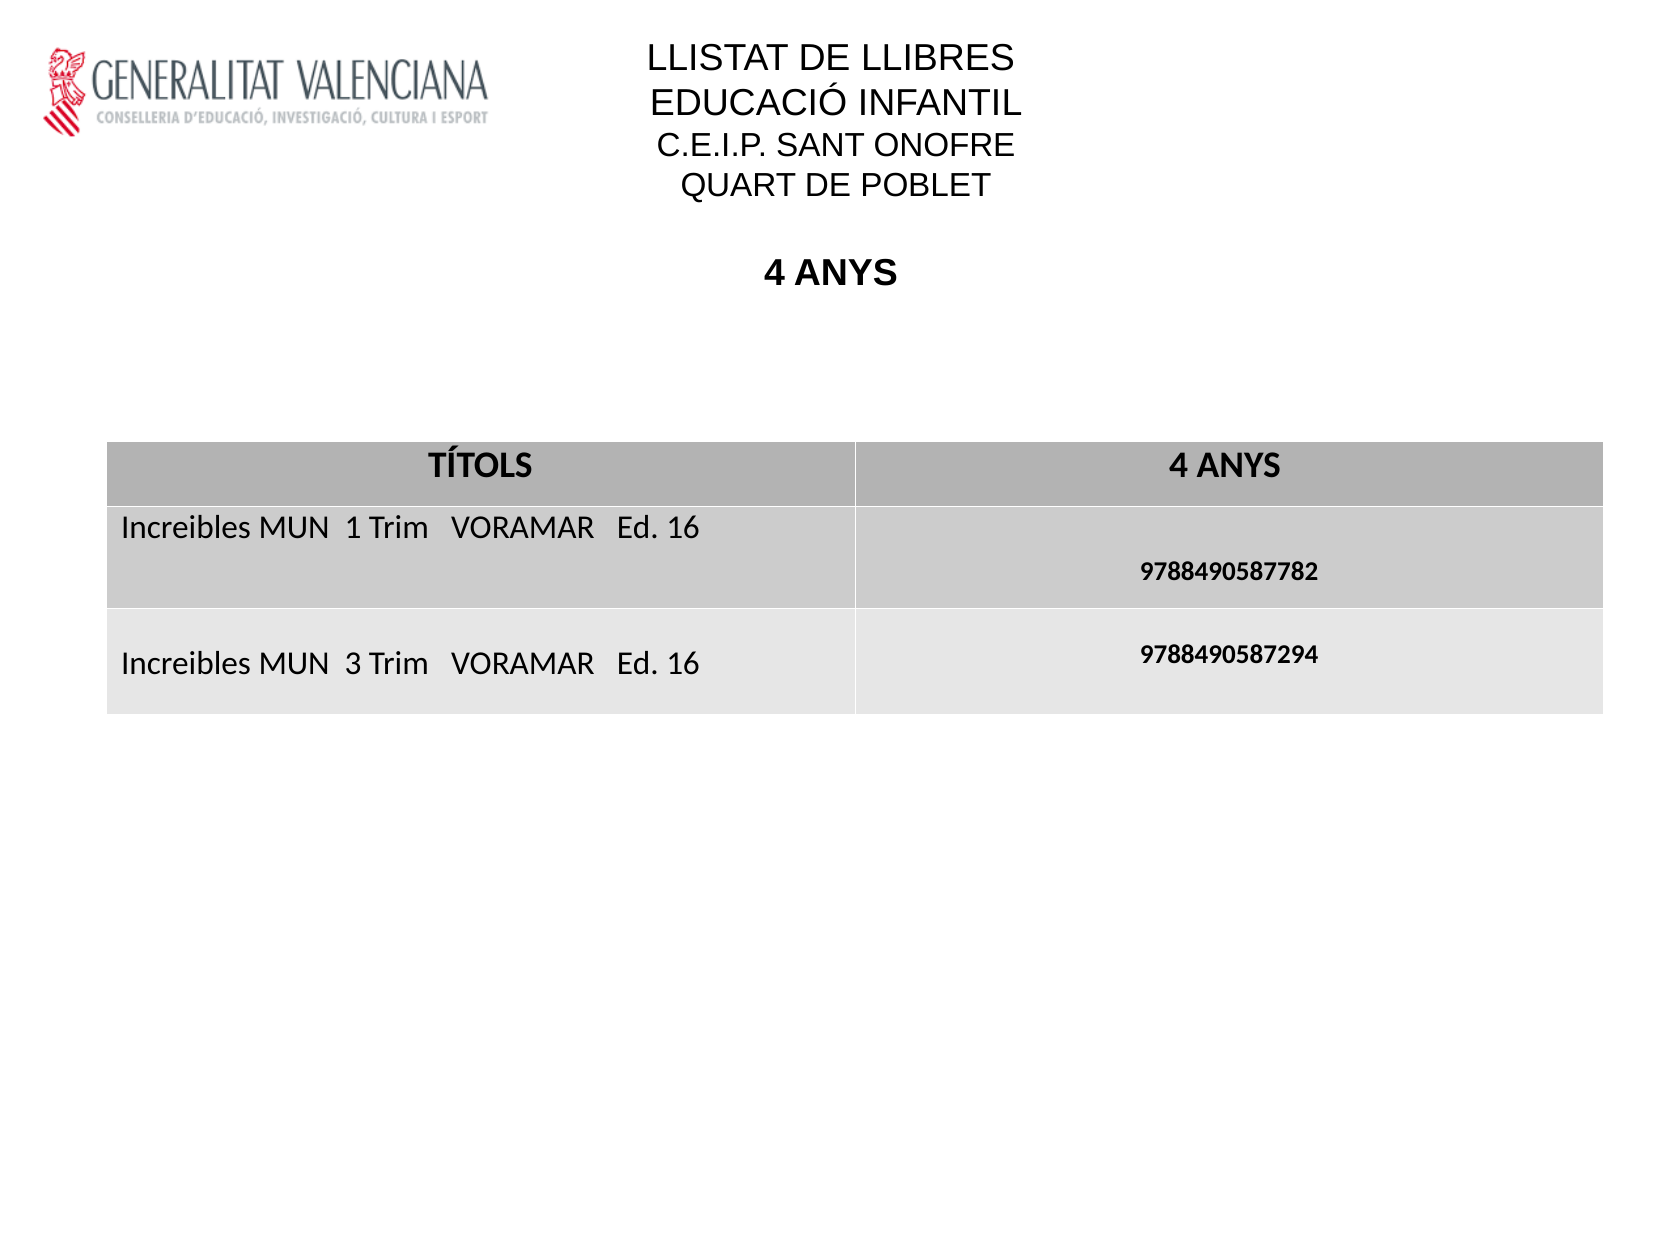

LLISTAT DE LLIBRES
EDUCACIÓ INFANTIL
C.E.I.P. SANT ONOFRE
QUART DE POBLET
4 ANYS
| TÍTOLS | 4 ANYS |
| --- | --- |
| Increibles MUN 1 Trim VORAMAR Ed. 16 | 9788490587782 |
| Increibles MUN 3 Trim VORAMAR Ed. 16 | 9788490587294 |